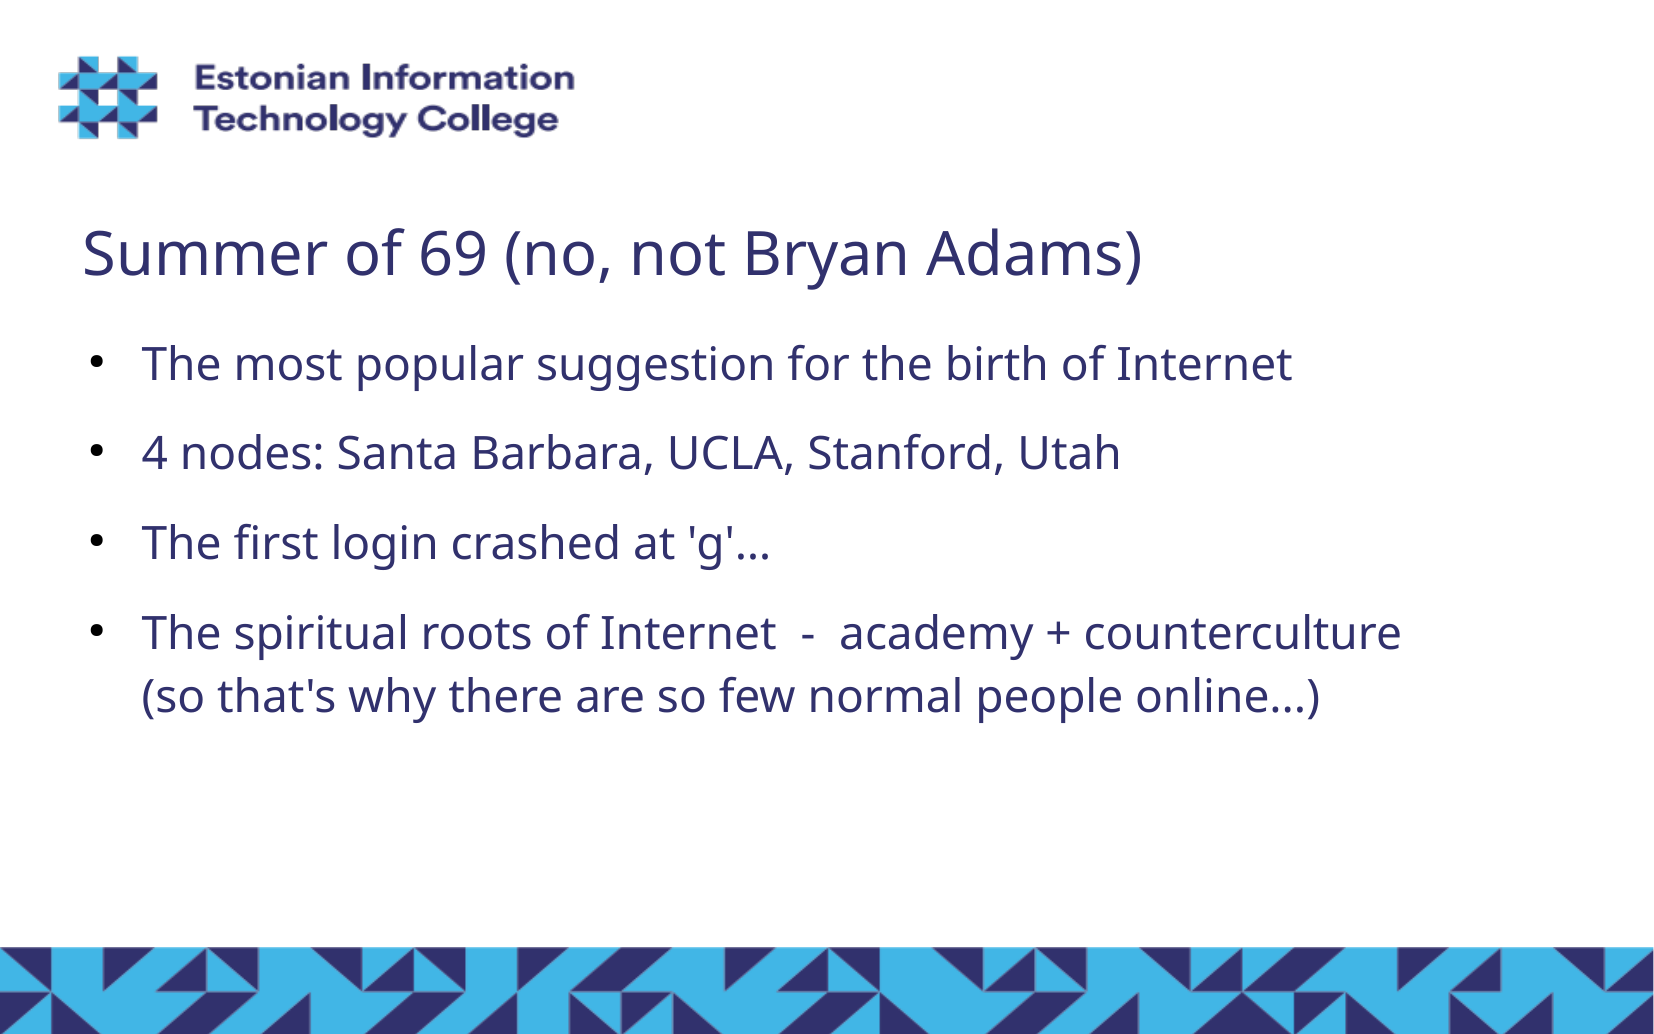

# Summer of 69 (no, not Bryan Adams)
The most popular suggestion for the birth of Internet
4 nodes: Santa Barbara, UCLA, Stanford, Utah
The first login crashed at 'g'…
The spiritual roots of Internet - academy + counterculture
(so that's why there are so few normal people online...)